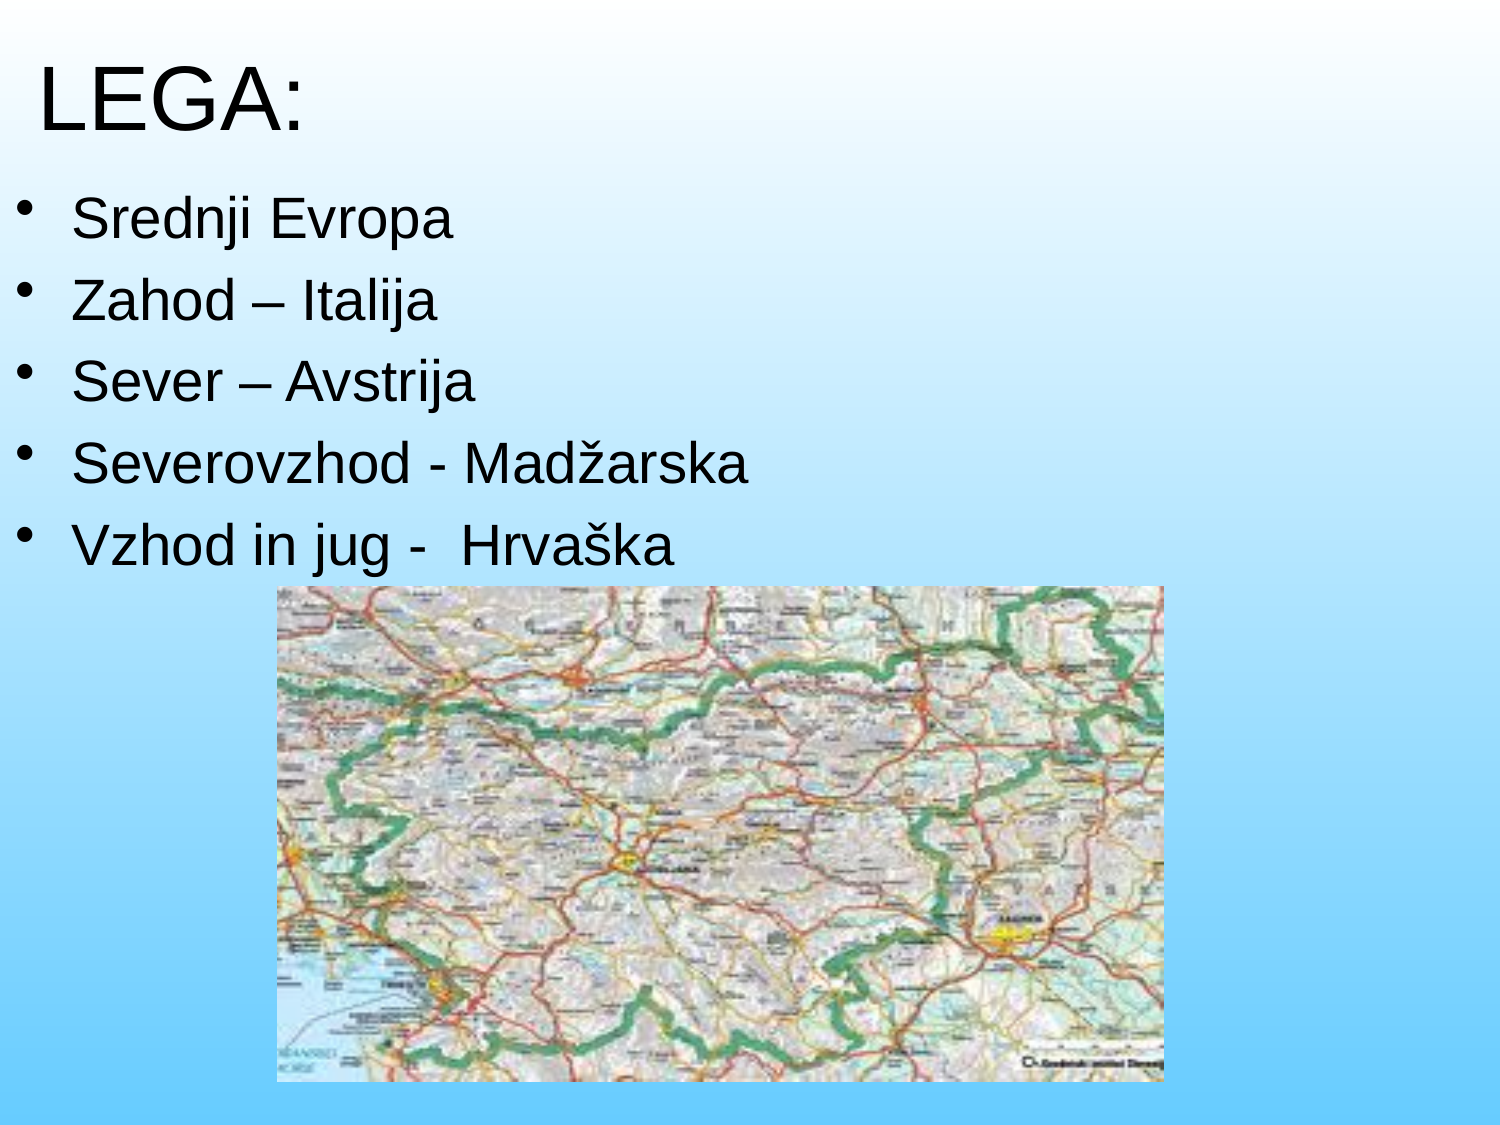

# LEGA:
Srednji Evropa
Zahod – Italija
Sever – Avstrija
Severovzhod - Madžarska
Vzhod in jug - Hrvaška